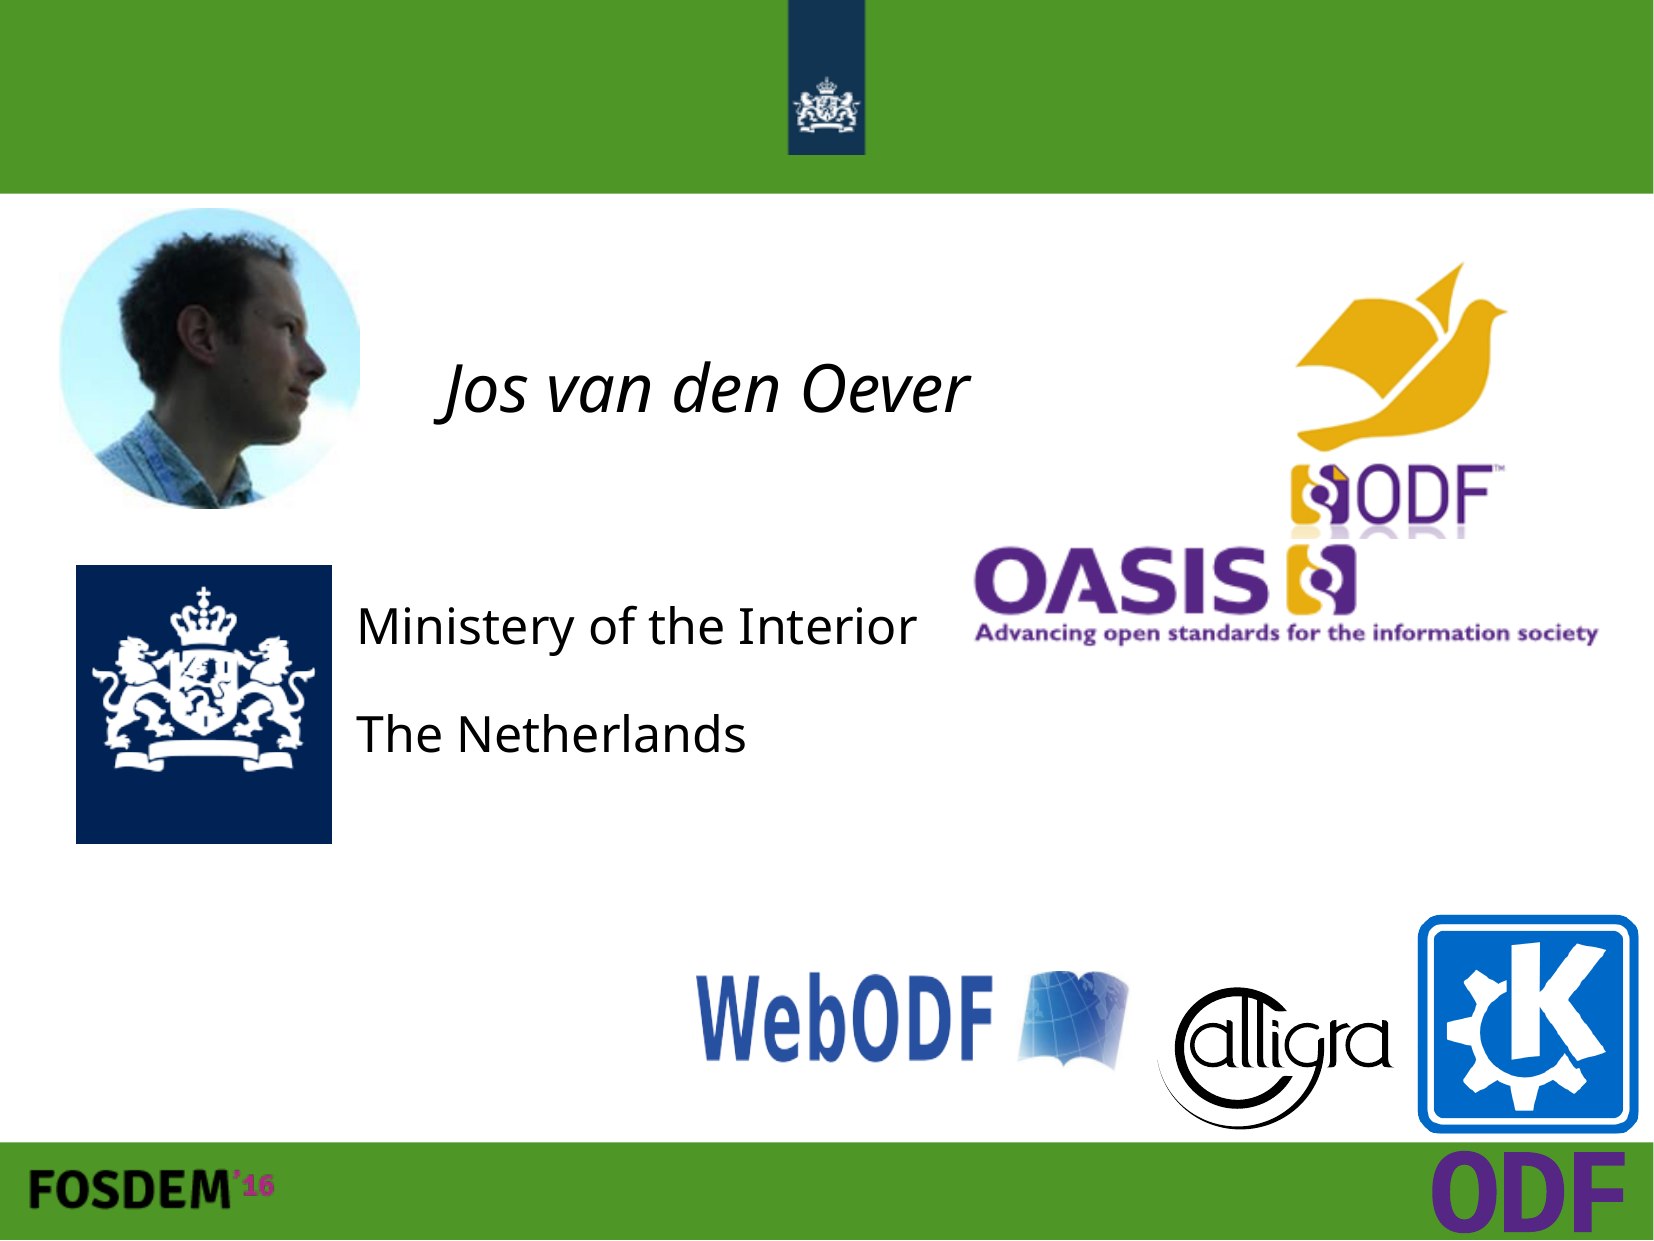

Jos van den Oever
Ministery of the Interior
The Netherlands